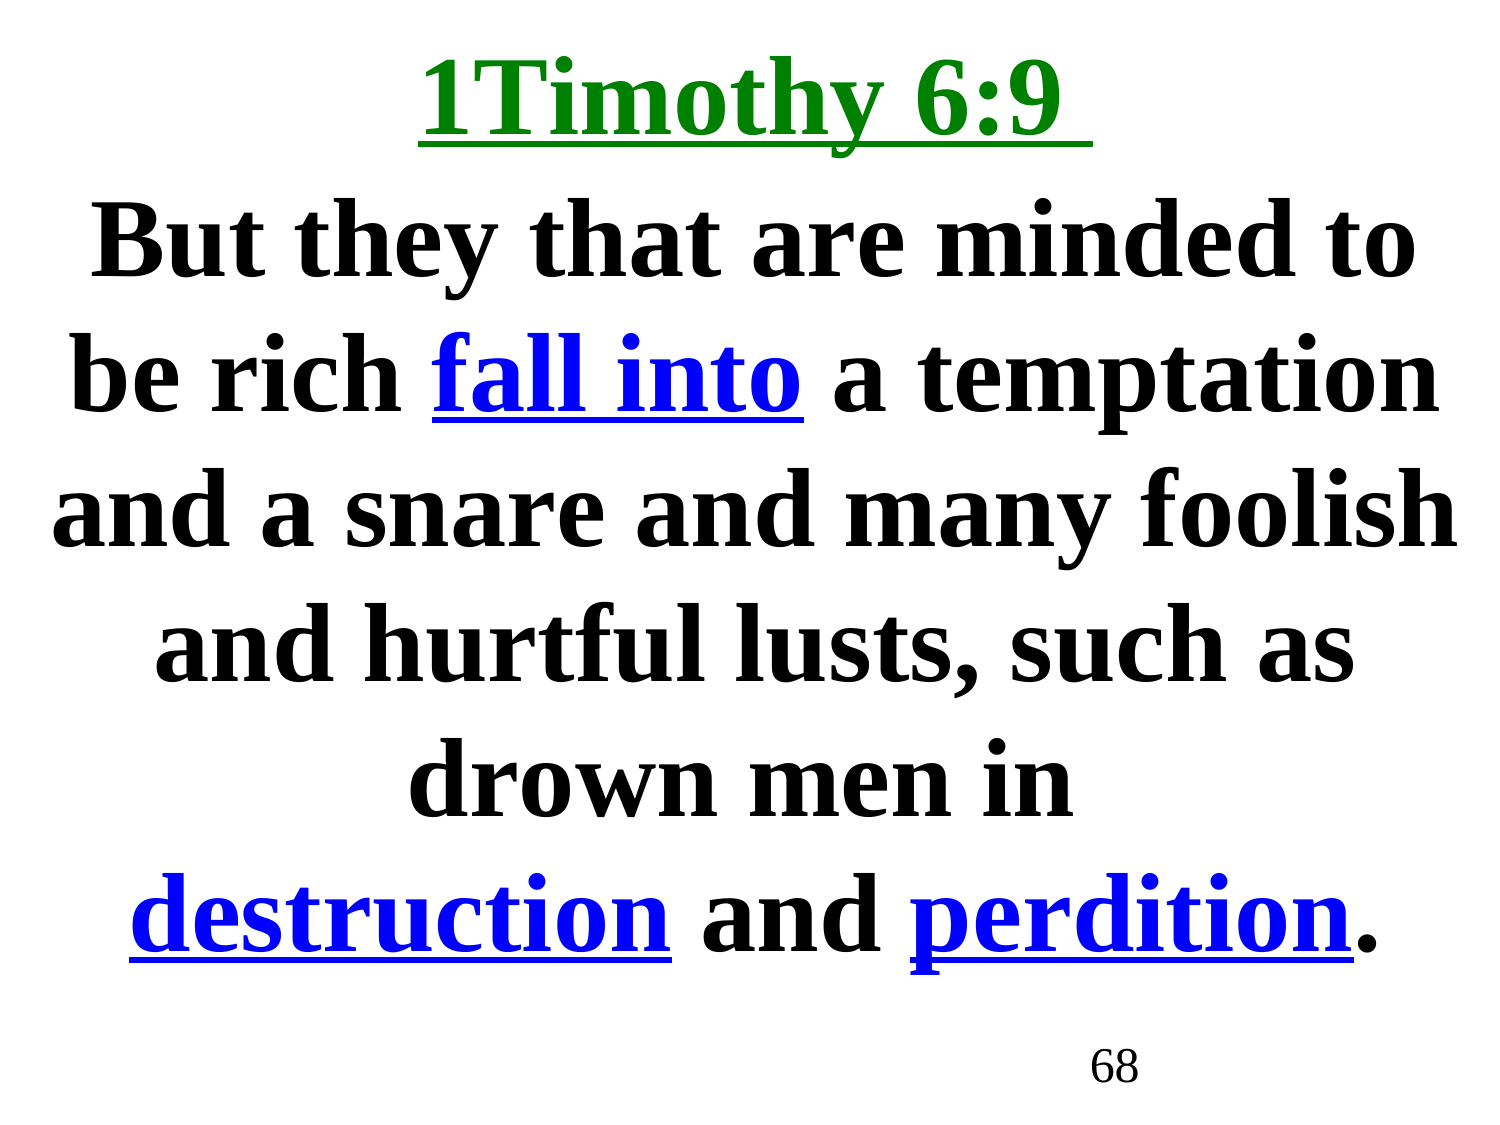

1Timothy 6:9
But they that are minded to be rich fall into a temptation and a snare and many foolish and hurtful lusts, such as drown men in
destruction and perdition.
68